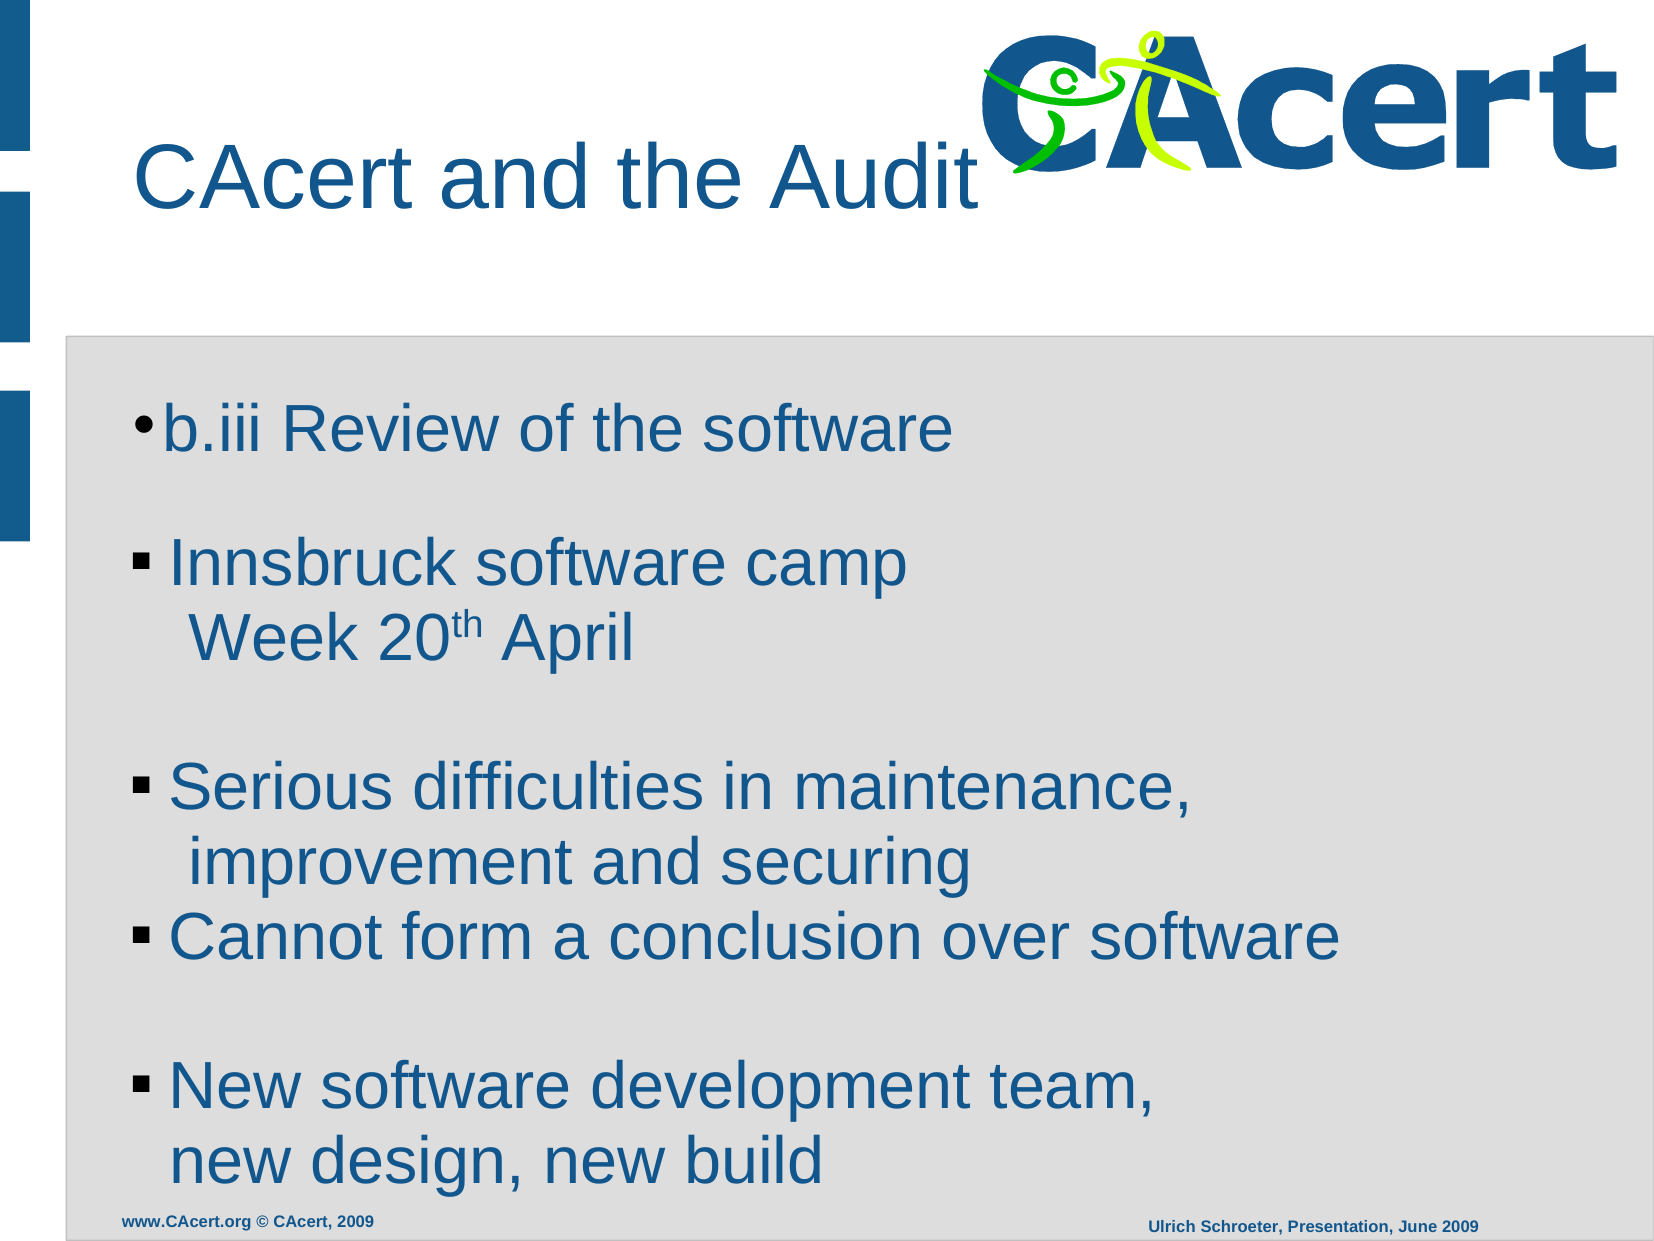

CAcert and the Audit
b.iii Review of the software
 Innsbruck software camp
 Week 20th April
 Serious difficulties in maintenance,
 improvement and securing
 Cannot form a conclusion over software
 New software development team,
 new design, new build